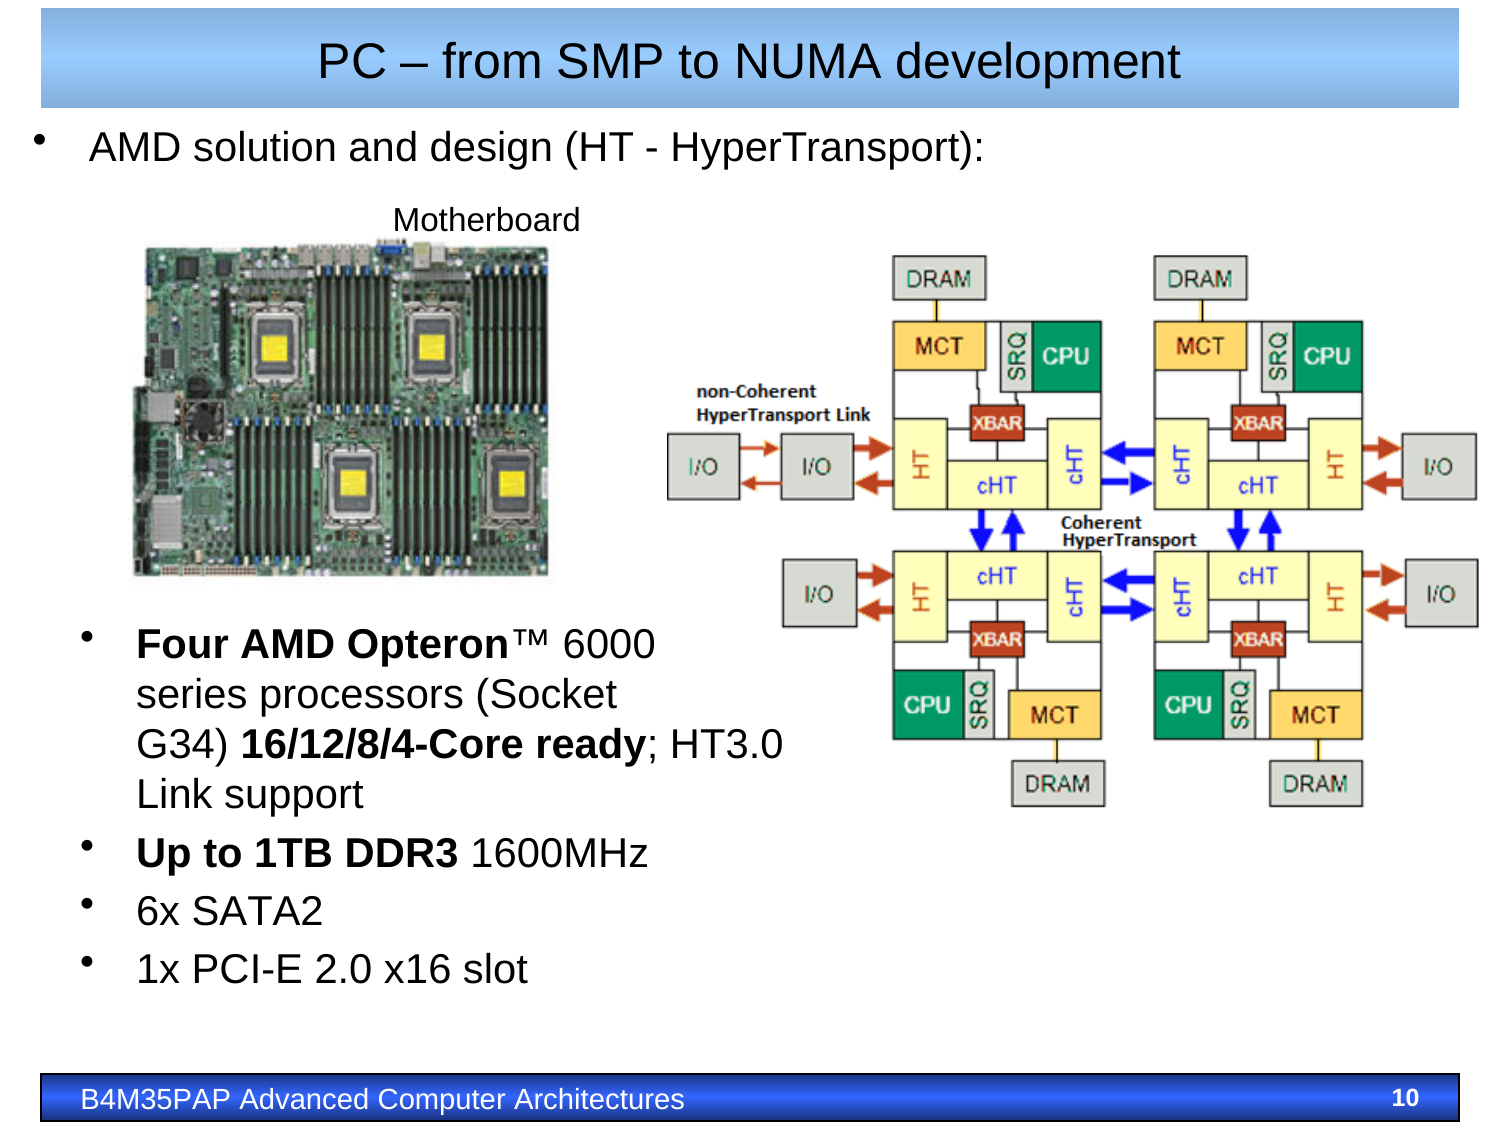

PC – from SMP to NUMA development
AMD solution and design (HT - HyperTransport):
Motherboard
# Four AMD Opteron™ 6000 series processors (Socket G34) 16/12/8/4-Core ready; HT3.0 Link support
Up to 1TB DDR3 1600MHz
6x SATA2
1x PCI-E 2.0 x16 slot